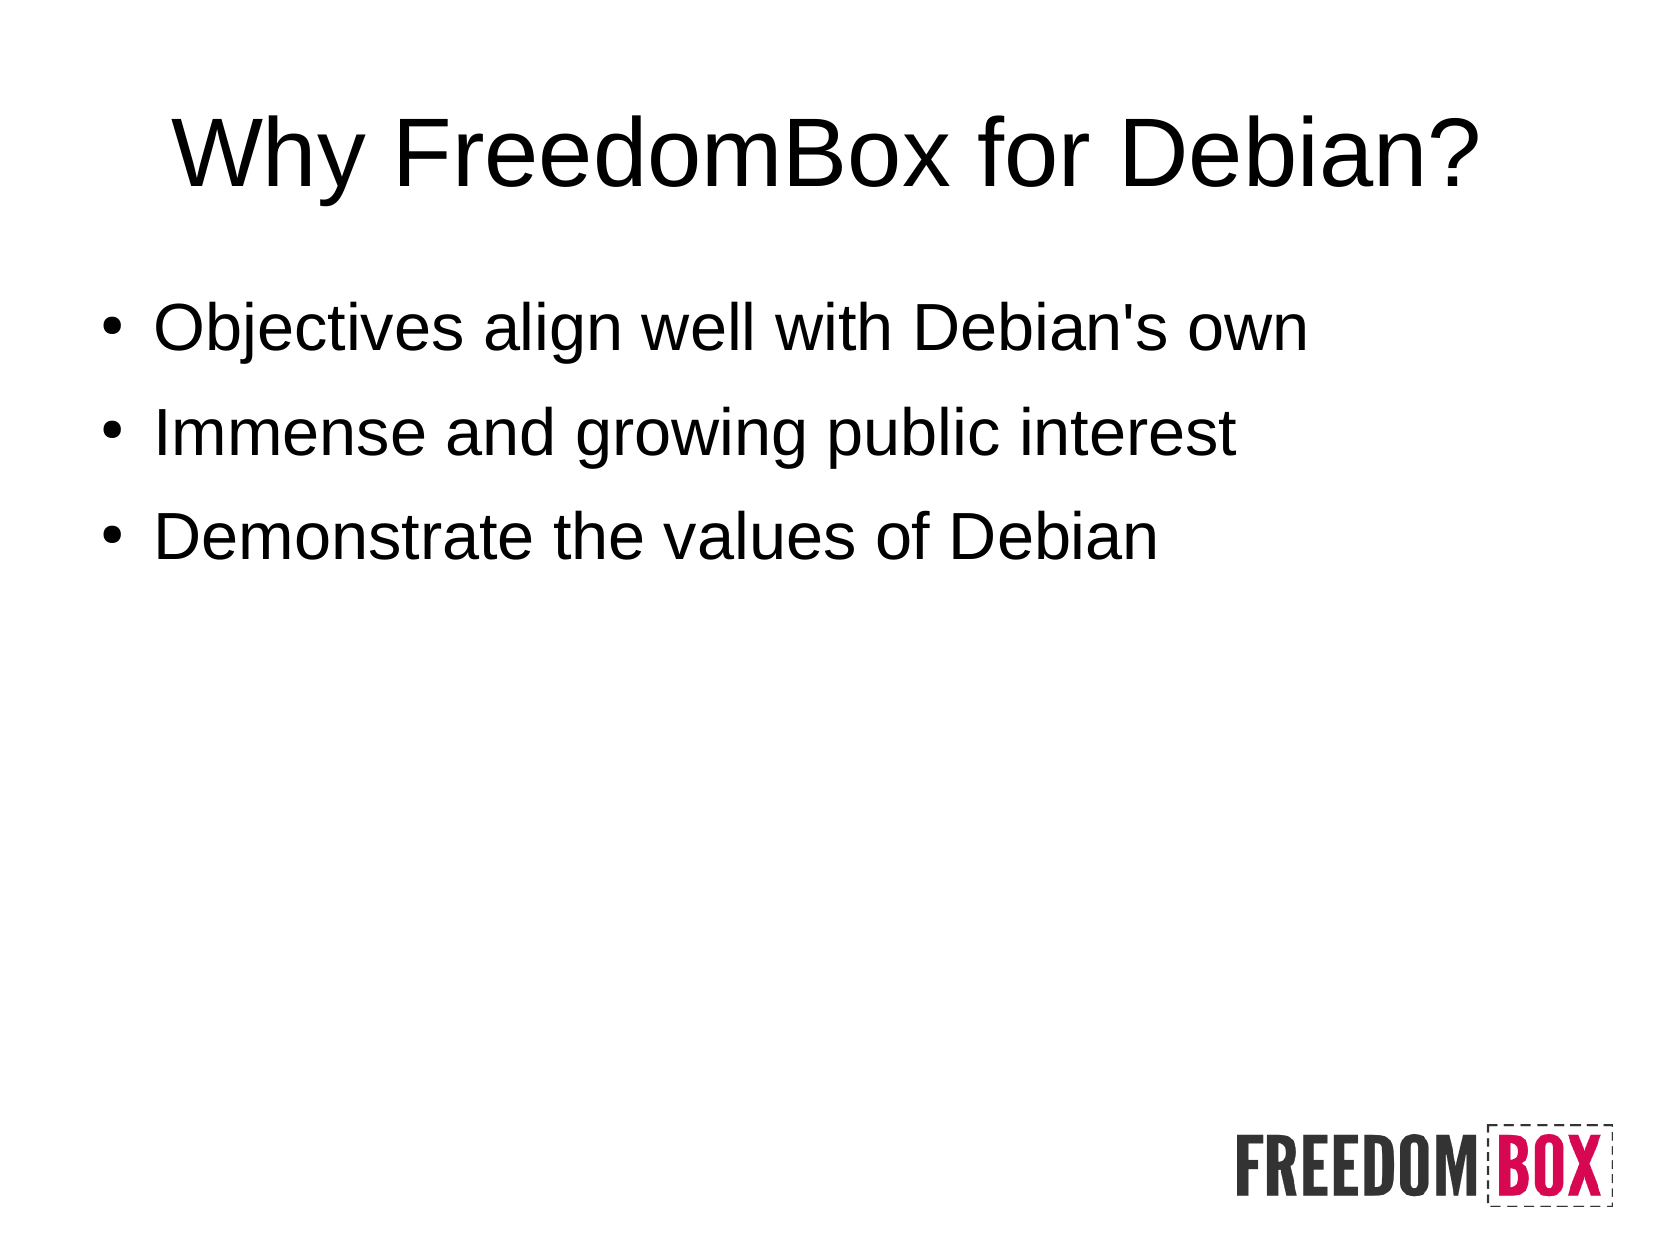

# Why FreedomBox for Debian?
Objectives align well with Debian's own
Immense and growing public interest
Demonstrate the values of Debian